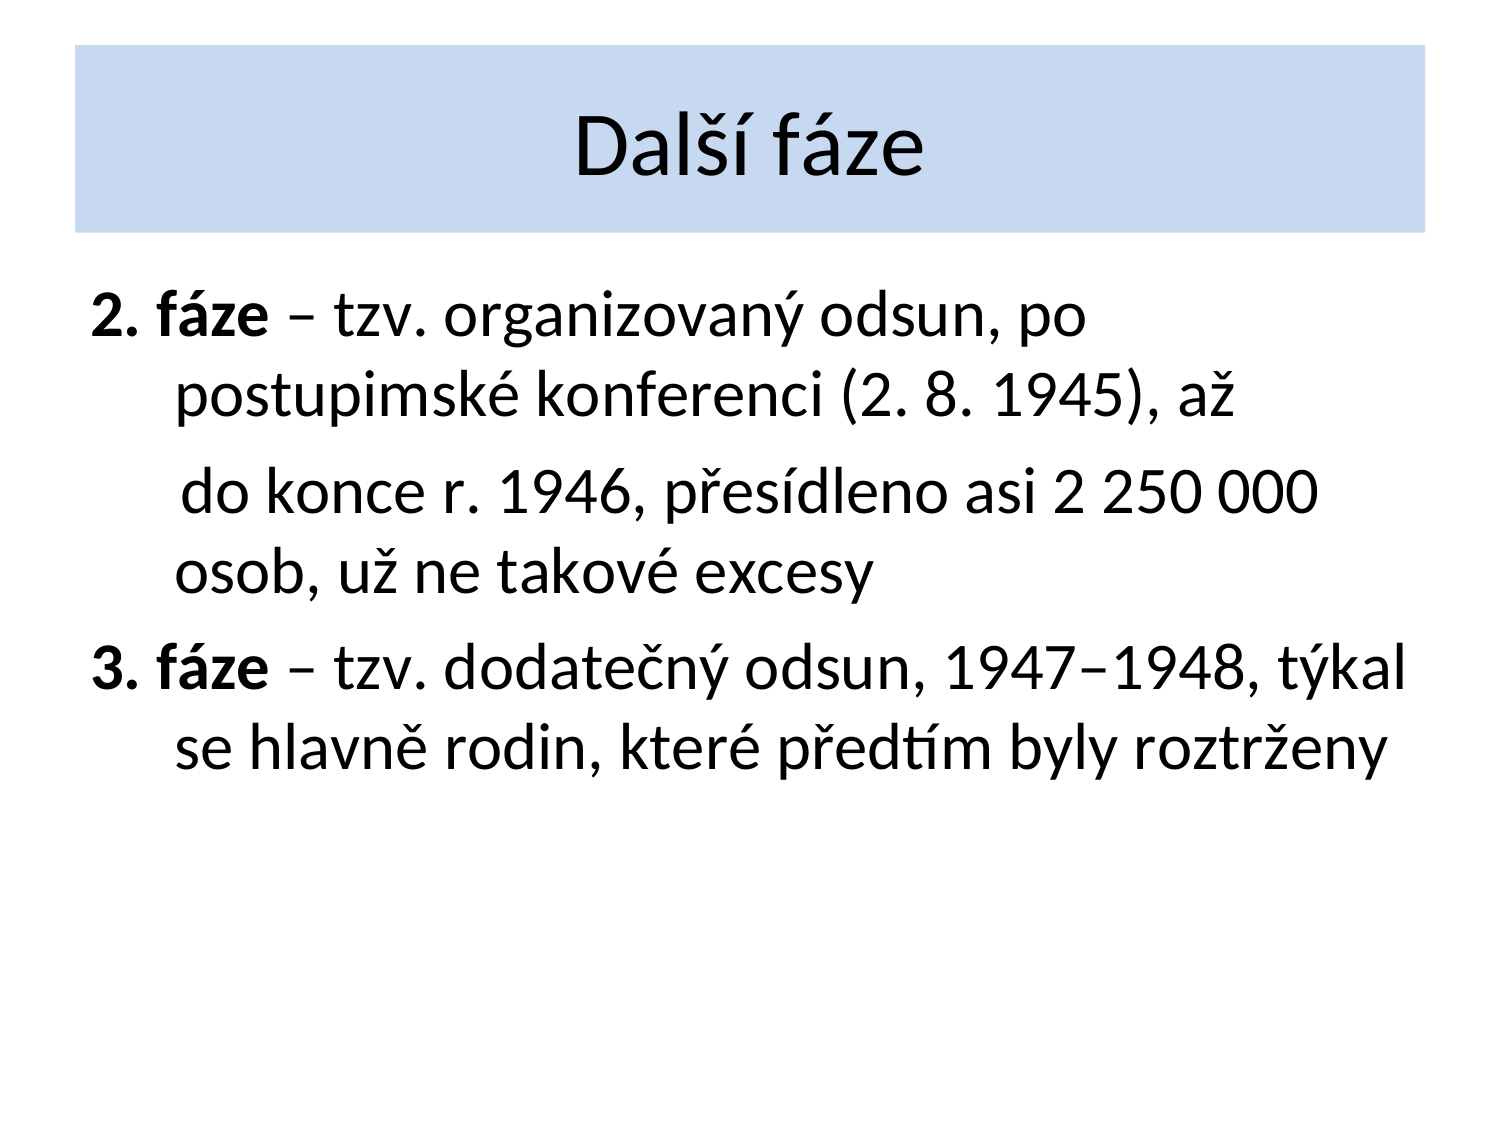

# Další fáze
2. fáze – tzv. organizovaný odsun, po postupimské konferenci (2. 8. 1945), až
 do konce r. 1946, přesídleno asi 2 250 000 osob, už ne takové excesy
3. fáze – tzv. dodatečný odsun, 1947–1948, týkal se hlavně rodin, které předtím byly roztrženy